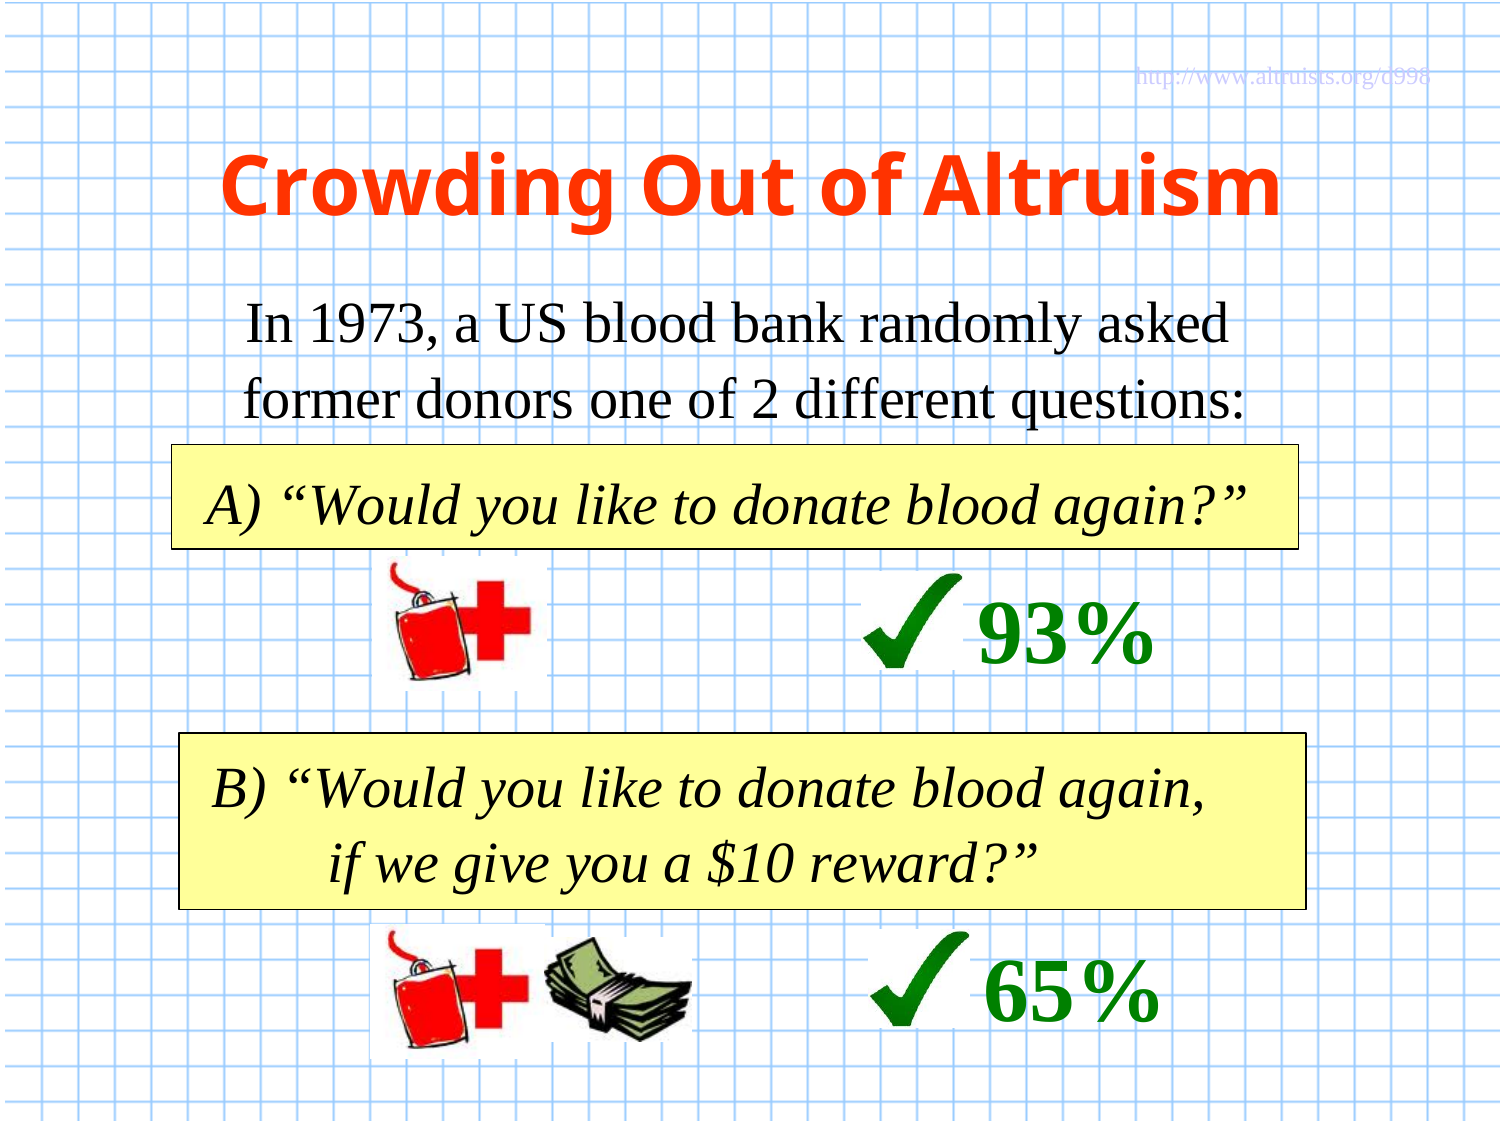

Crowding Out of Altruism
http://www.altruists.org/d998
In 1973, a US blood bank randomly asked
former donors one of 2 different questions:
A) “Would you like to donate blood again?”
93%
B) “Would you like to donate blood again,
 if we give you a $10 reward?”
65%